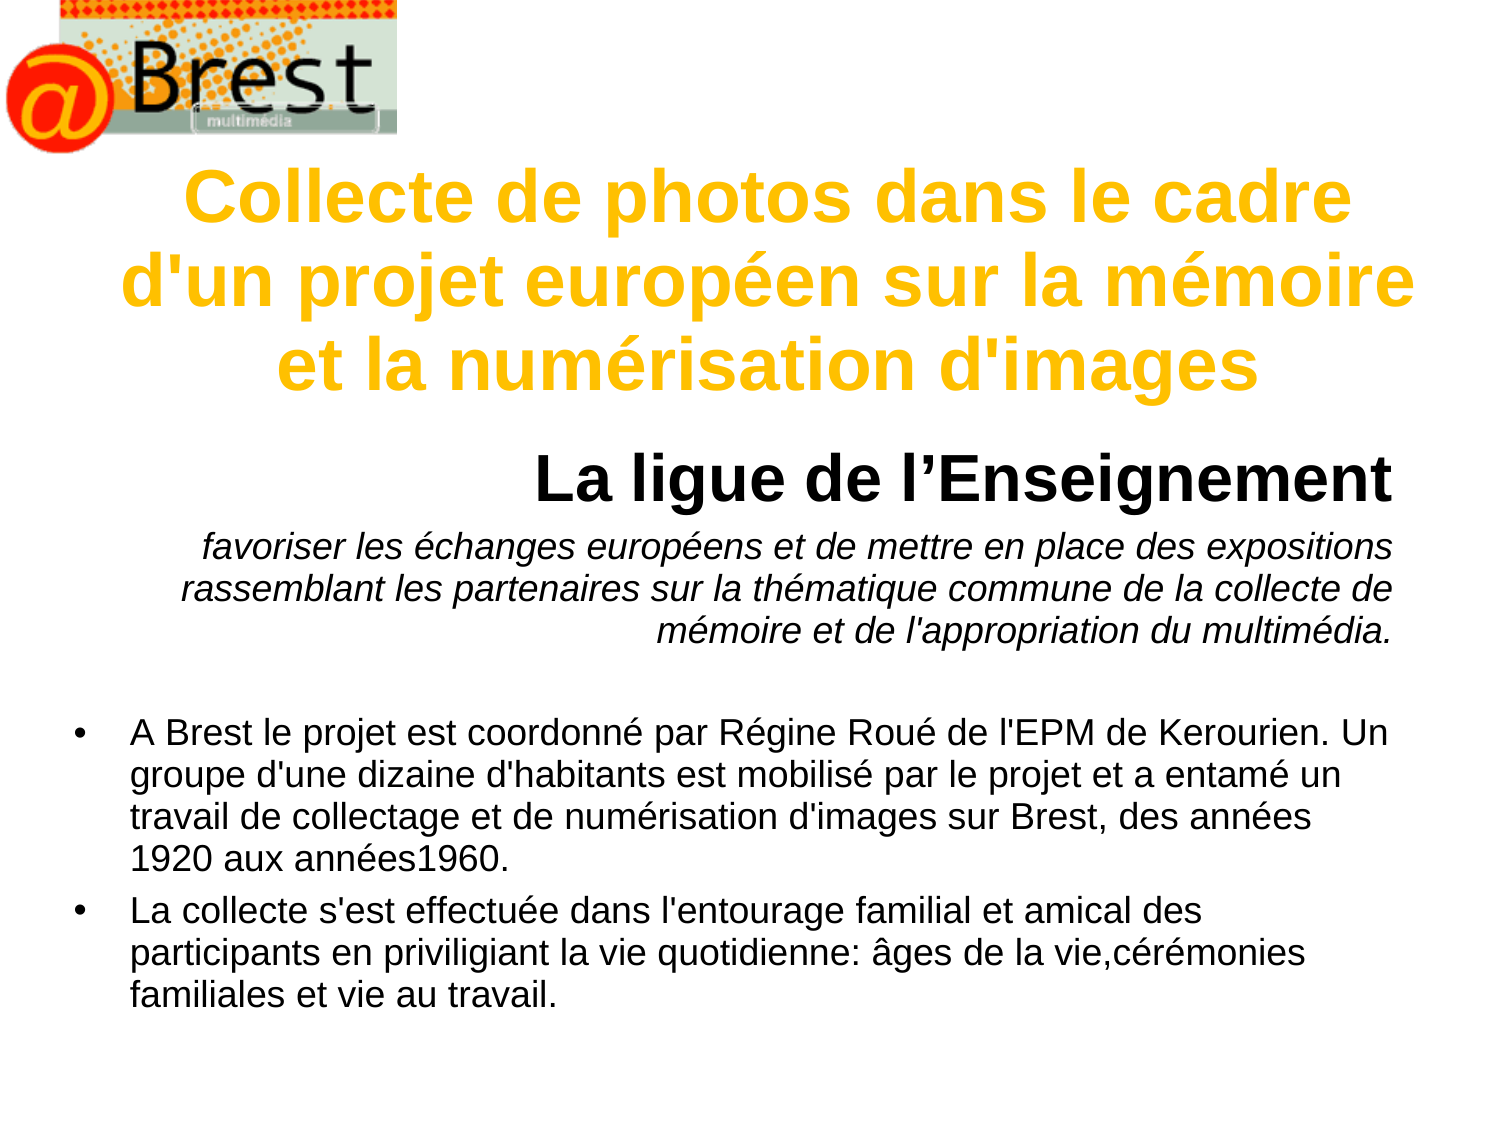

# Collecte de photos dans le cadre d'un projet européen sur la mémoire et la numérisation d'images
La ligue de l’Enseignement
favoriser les échanges européens et de mettre en place des expositions rassemblant les partenaires sur la thématique commune de la collecte de mémoire et de l'appropriation du multimédia.
A Brest le projet est coordonné par Régine Roué de l'EPM de Kerourien. Un groupe d'une dizaine d'habitants est mobilisé par le projet et a entamé un travail de collectage et de numérisation d'images sur Brest, des années 1920 aux années1960.
La collecte s'est effectuée dans l'entourage familial et amical des participants en priviligiant la vie quotidienne: âges de la vie,cérémonies familiales et vie au travail.